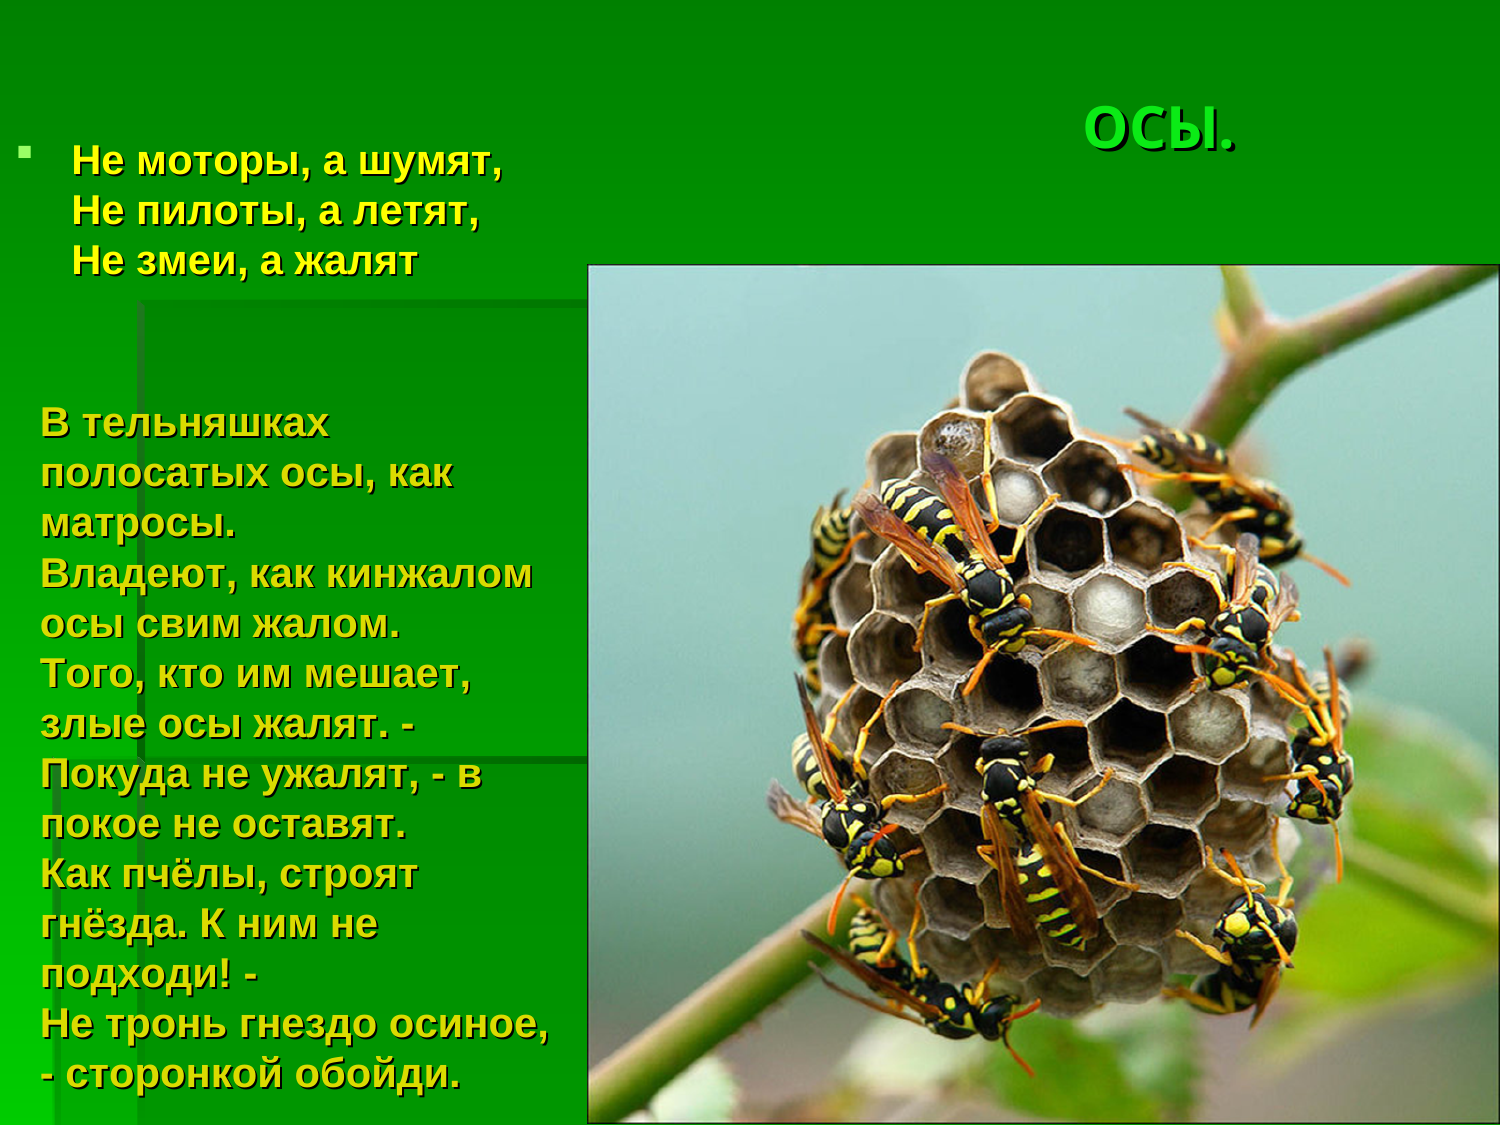

# ОСЫ.
Не моторы, а шумят,
Не пилоты, а летят,
Не змеи, а жалят
В тельняшках полосатых осы, как матросы.
Владеют, как кинжалом осы свим жалом.
Того, кто им мешает, злые осы жалят. -
Покуда не ужалят, - в покое не оставят.
Как пчёлы, строят гнёзда. К ним не подходи! -
Не тронь гнездо осиное, - сторонкой обойди.